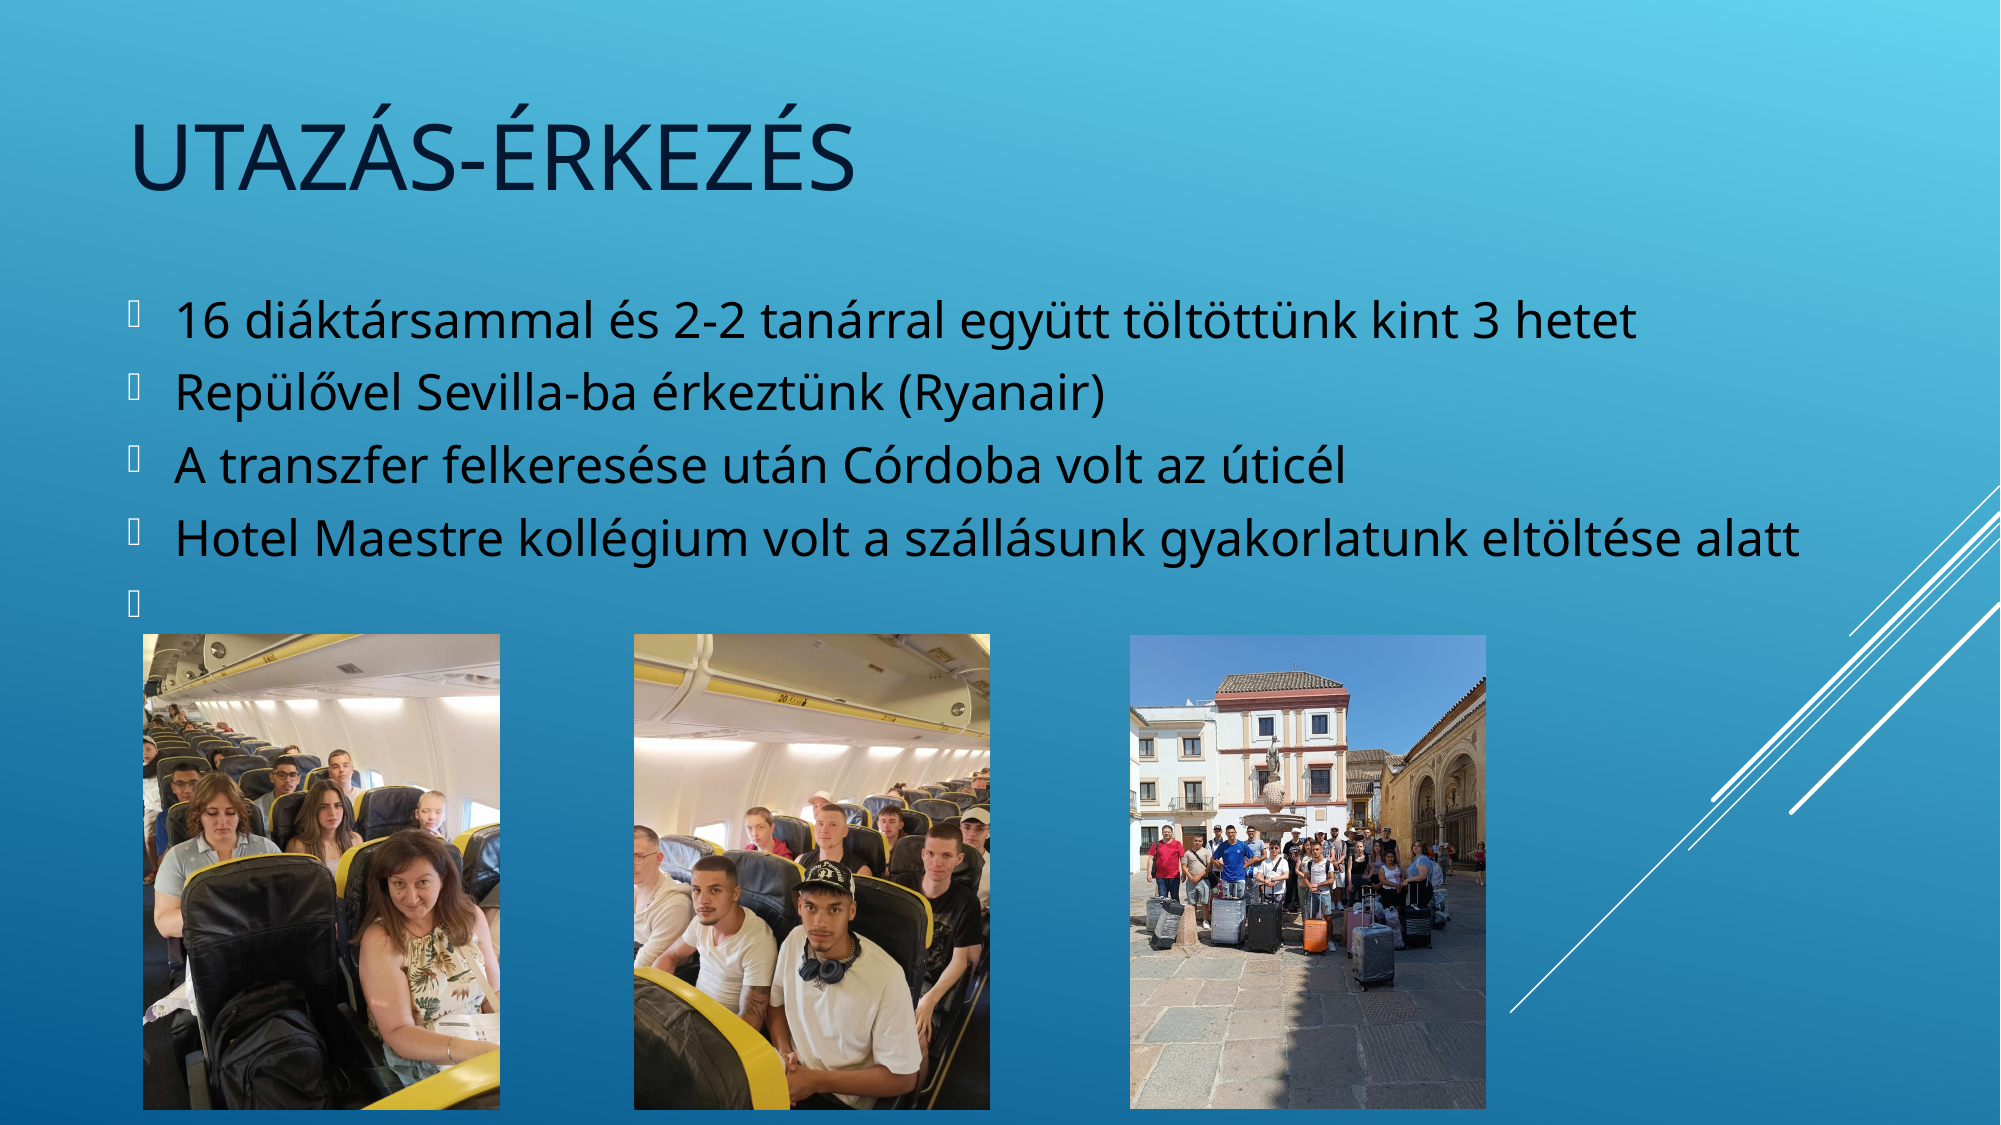

# Utazás-Érkezés
16 diáktársammal és 2-2 tanárral együtt töltöttünk kint 3 hetet
Repülővel Sevilla-ba érkeztünk (Ryanair)
A transzfer felkeresése után Córdoba volt az úticél
Hotel Maestre kollégium volt a szállásunk gyakorlatunk eltöltése alatt